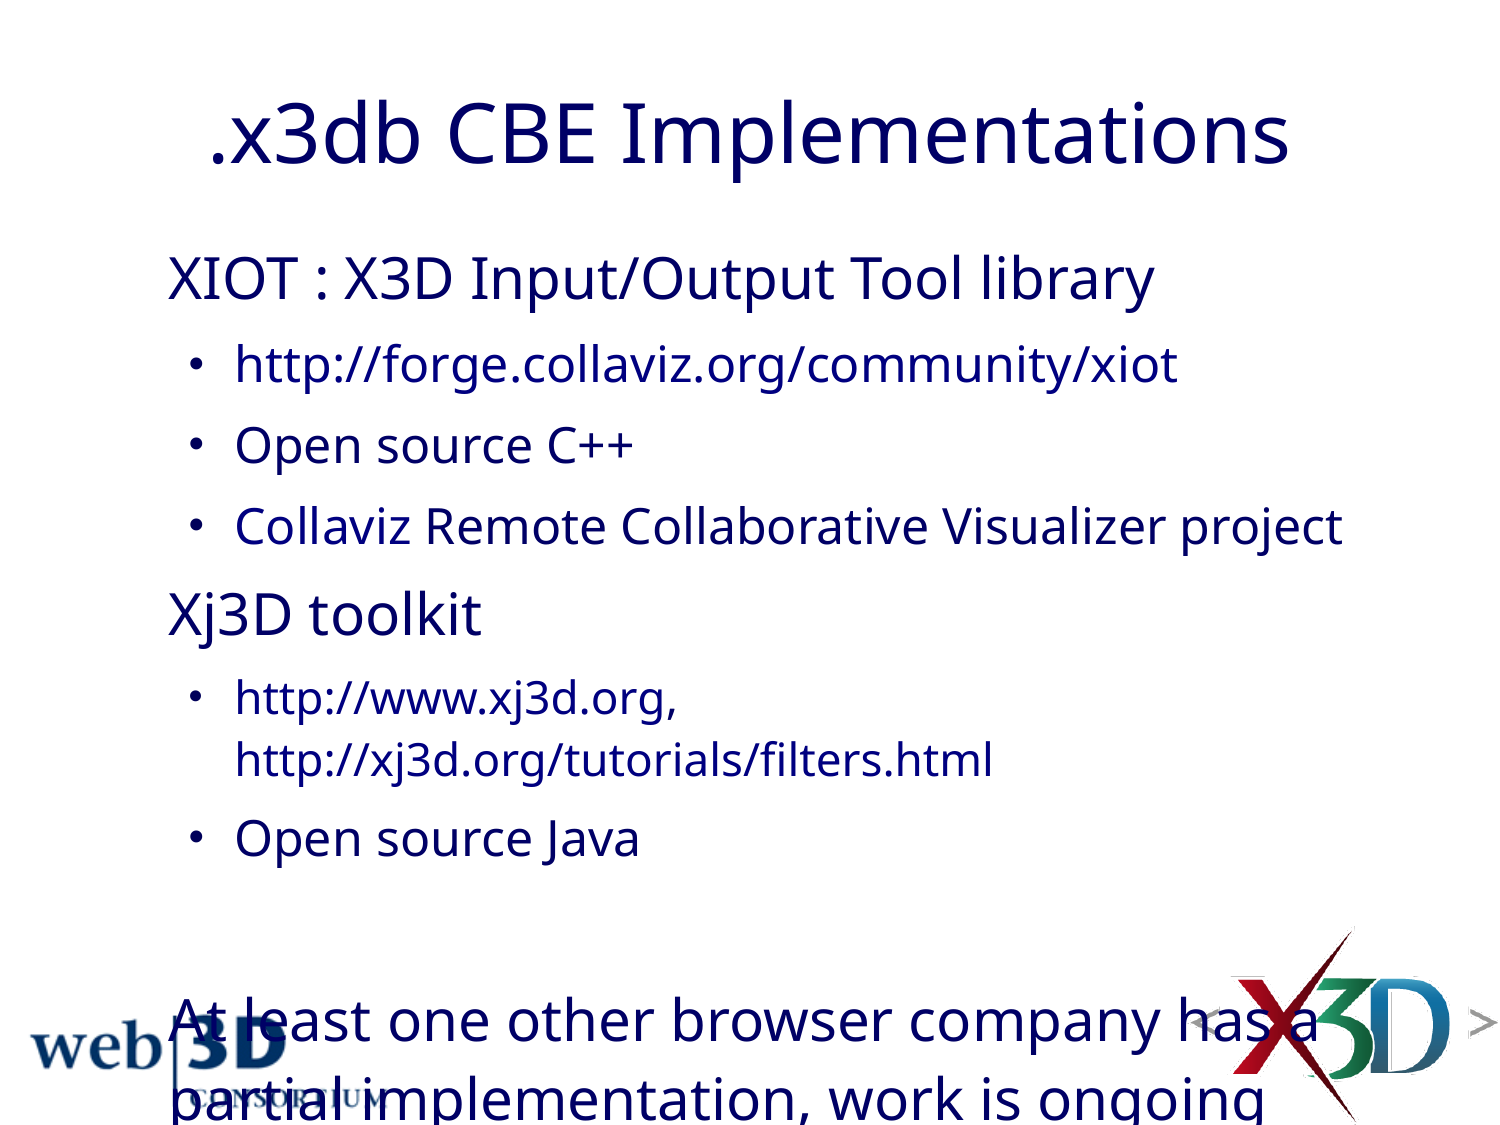

# .x3db CBE Implementations
XIOT : X3D Input/Output Tool library
http://forge.collaviz.org/community/xiot
Open source C++
Collaviz Remote Collaborative Visualizer project
Xj3D toolkit
http://www.xj3d.org, http://xj3d.org/tutorials/filters.html
Open source Java
At least one other browser company has a partial implementation, work is ongoing